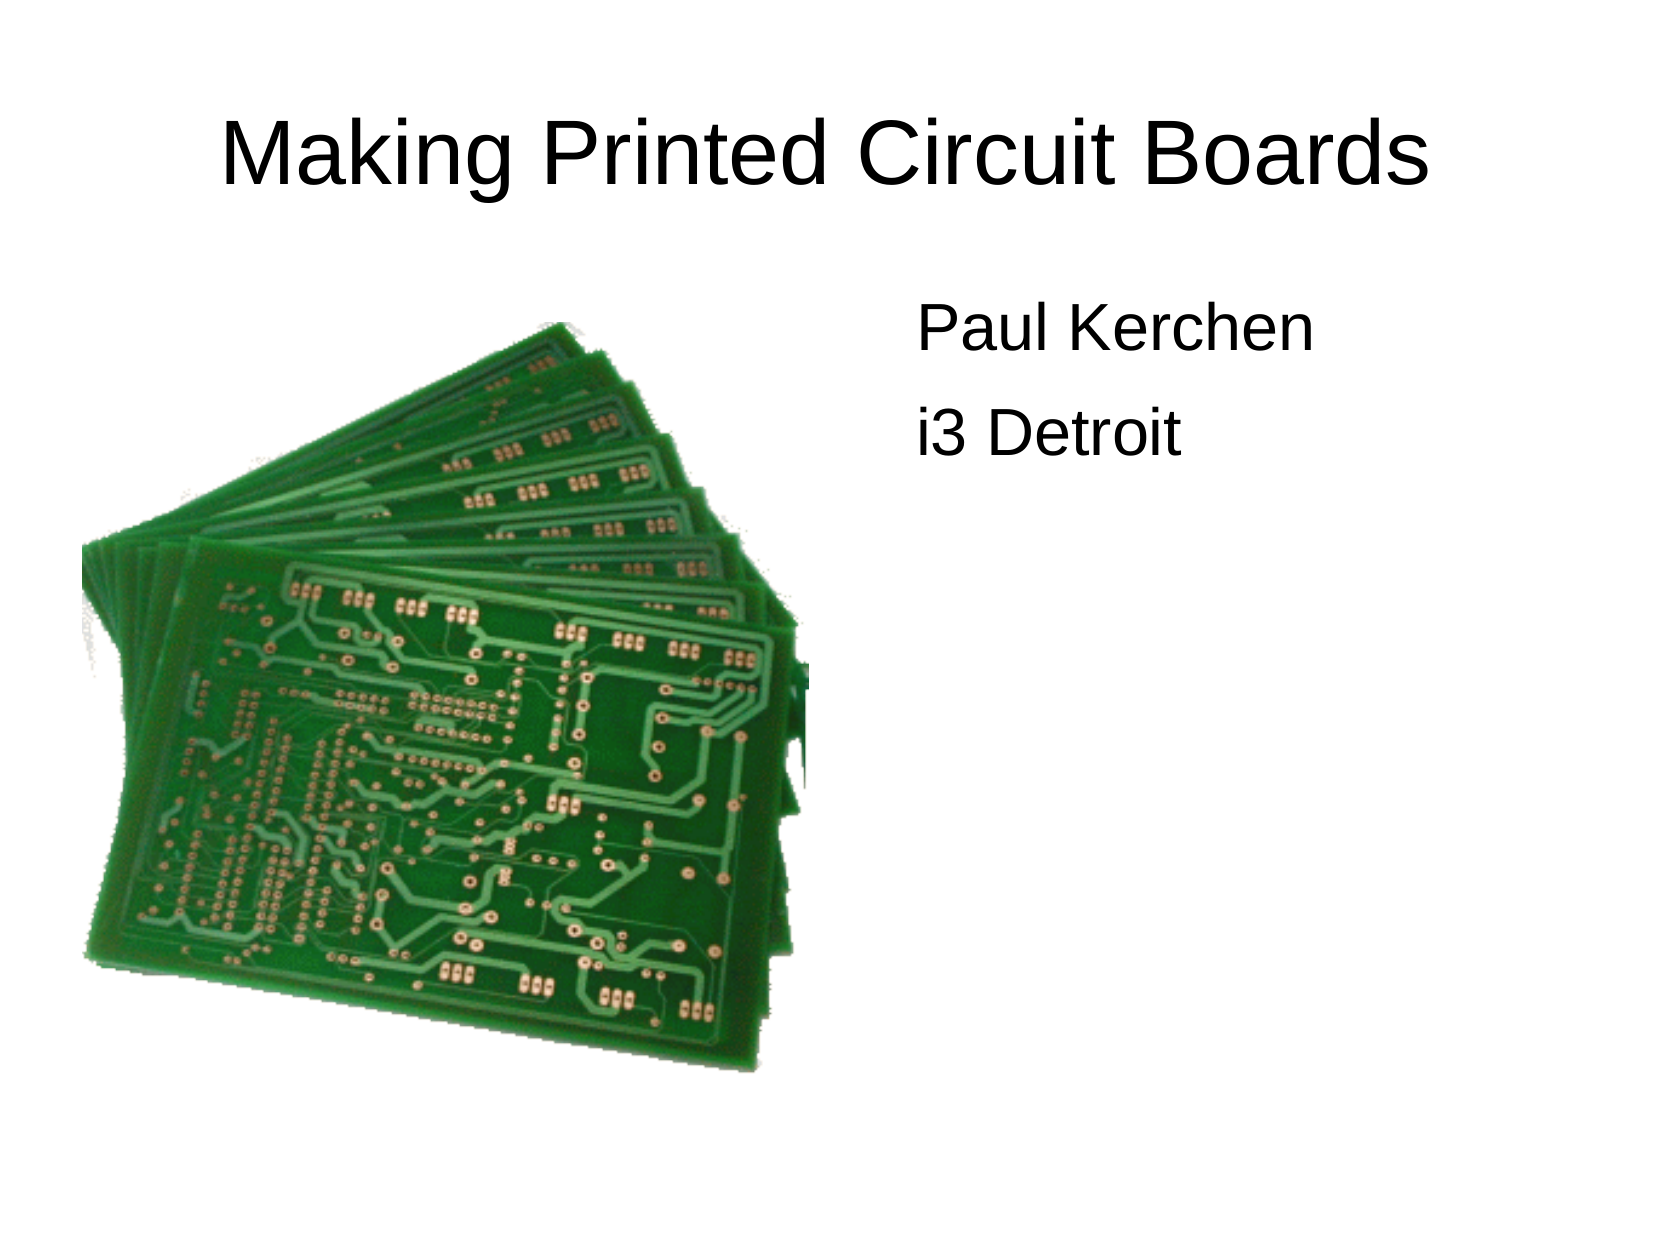

# Making Printed Circuit Boards
Paul Kerchen
i3 Detroit